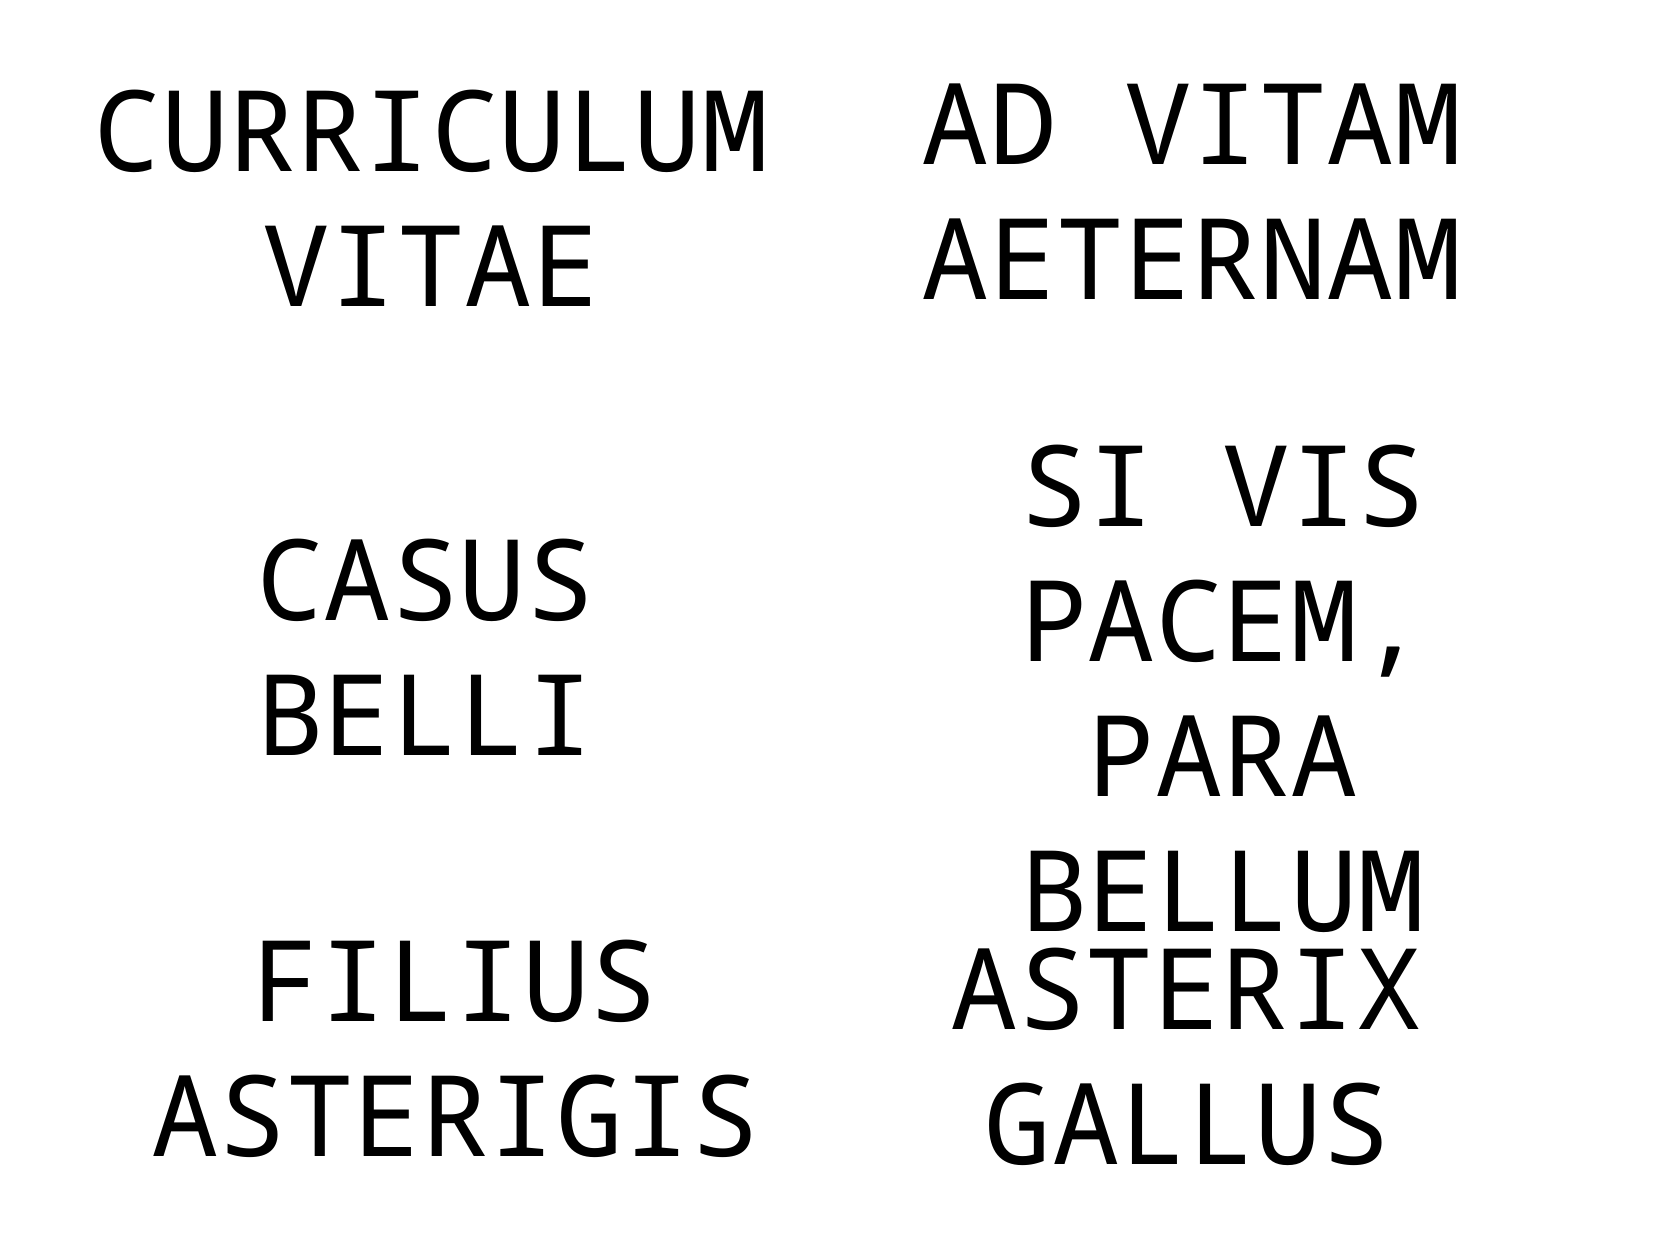

AD VITAM AETERNAM
CURRICULUM VITAE
# SI VIS PACEM, PARA BELLUM
CASUS BELLI
FILIUS ASTERIGIS
ASTERIX GALLUS